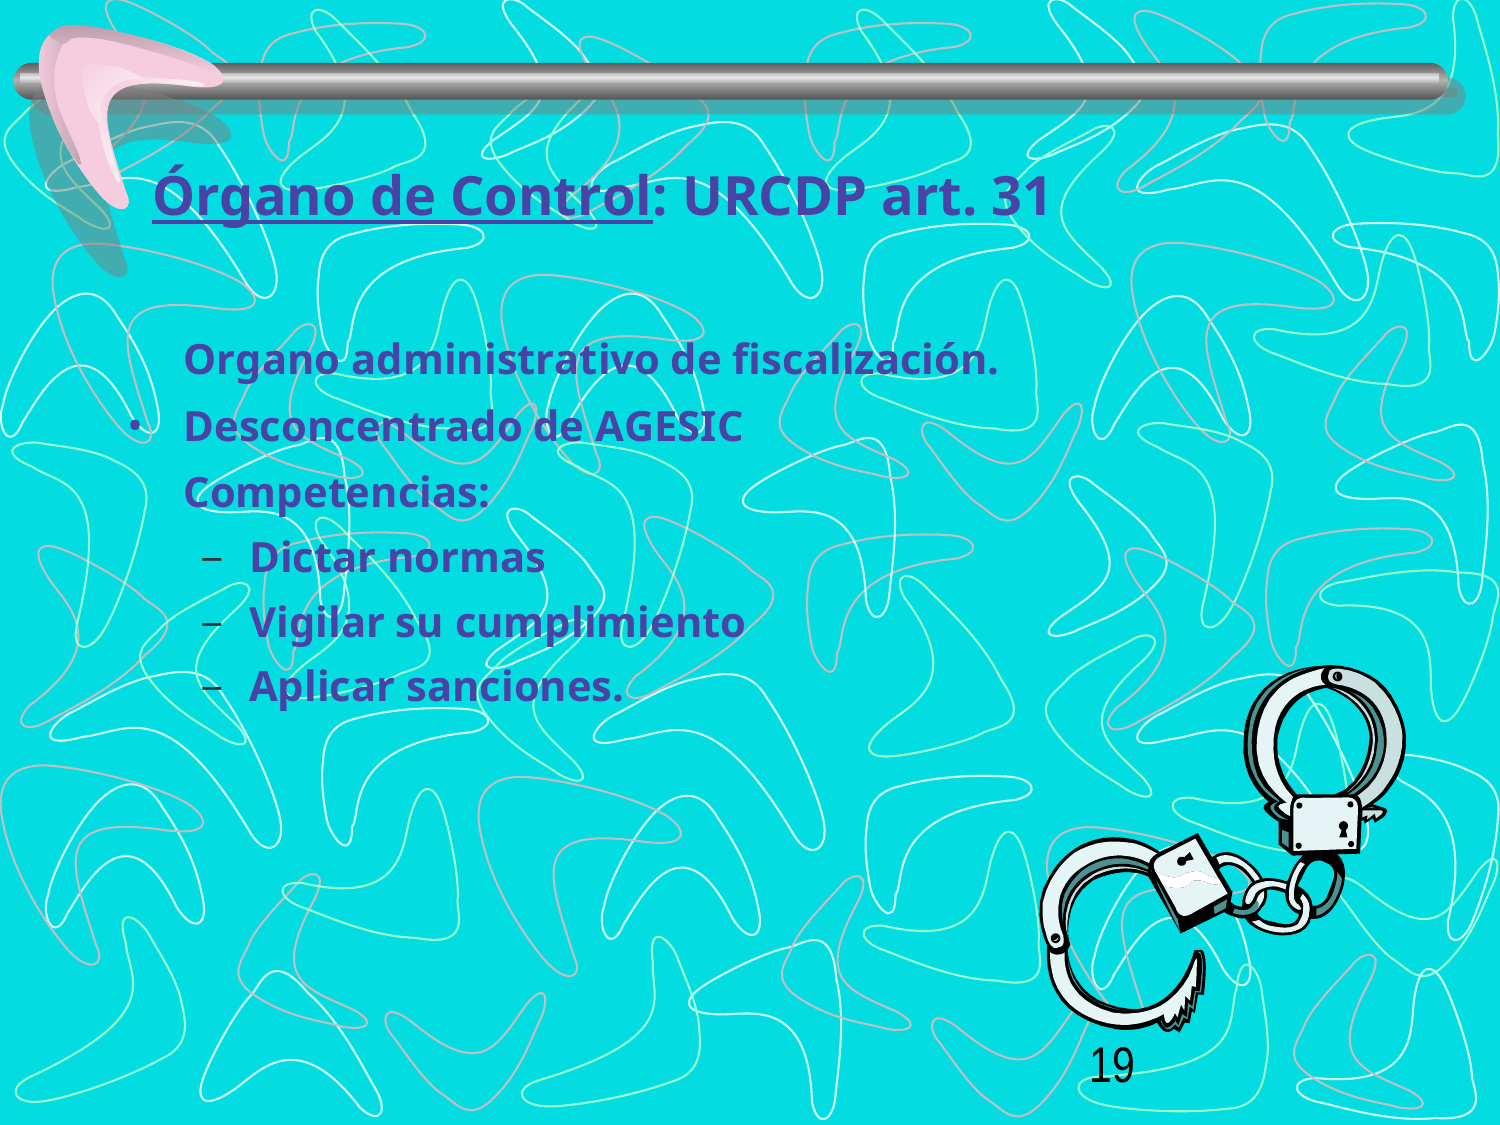

# Órgano de Control: URCDP art. 31
Organo administrativo de fiscalización.
Desconcentrado de AGESIC
Competencias:
Dictar normas
Vigilar su cumplimiento
Aplicar sanciones.
19